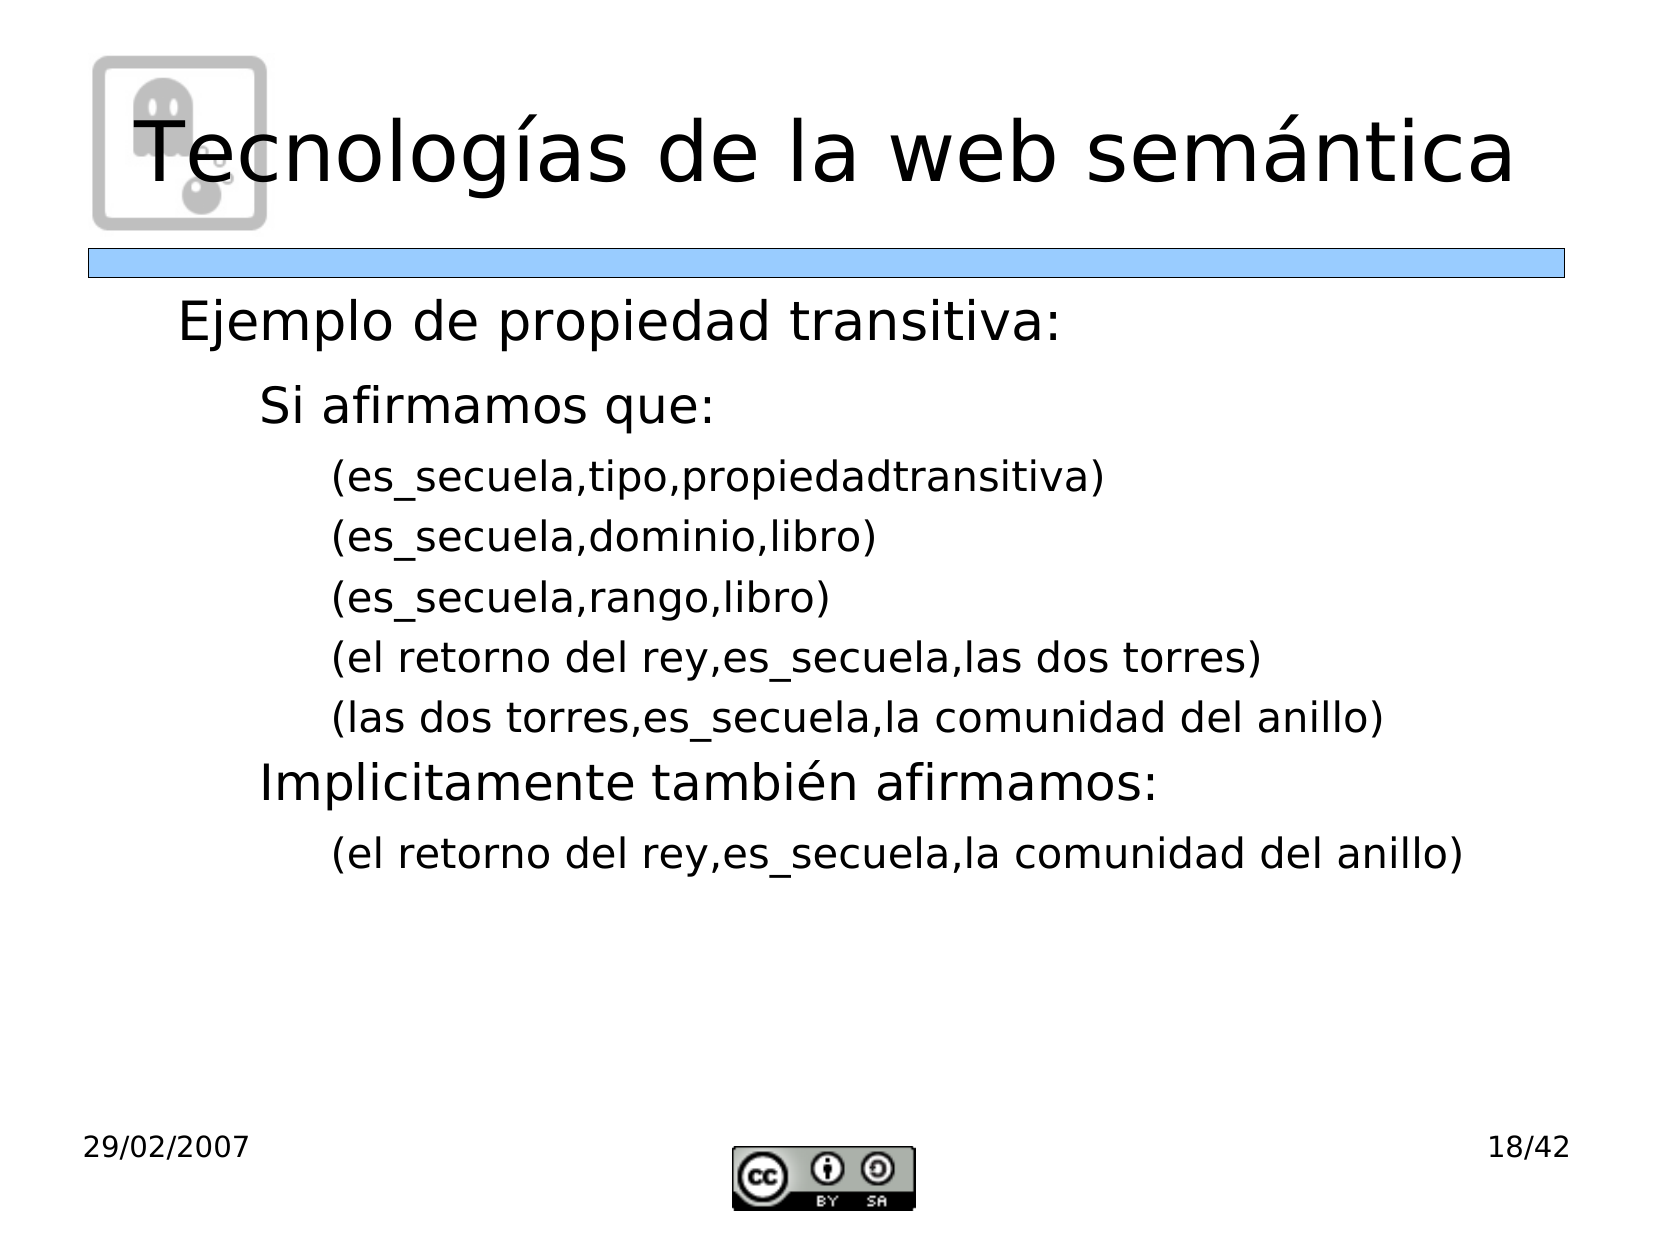

# Tecnologías de la web semántica
Ejemplo de propiedad transitiva:
Si afirmamos que:
(es_secuela,tipo,propiedadtransitiva)
(es_secuela,dominio,libro)
(es_secuela,rango,libro)
(el retorno del rey,es_secuela,las dos torres)
(las dos torres,es_secuela,la comunidad del anillo)
Implicitamente también afirmamos:
(el retorno del rey,es_secuela,la comunidad del anillo)